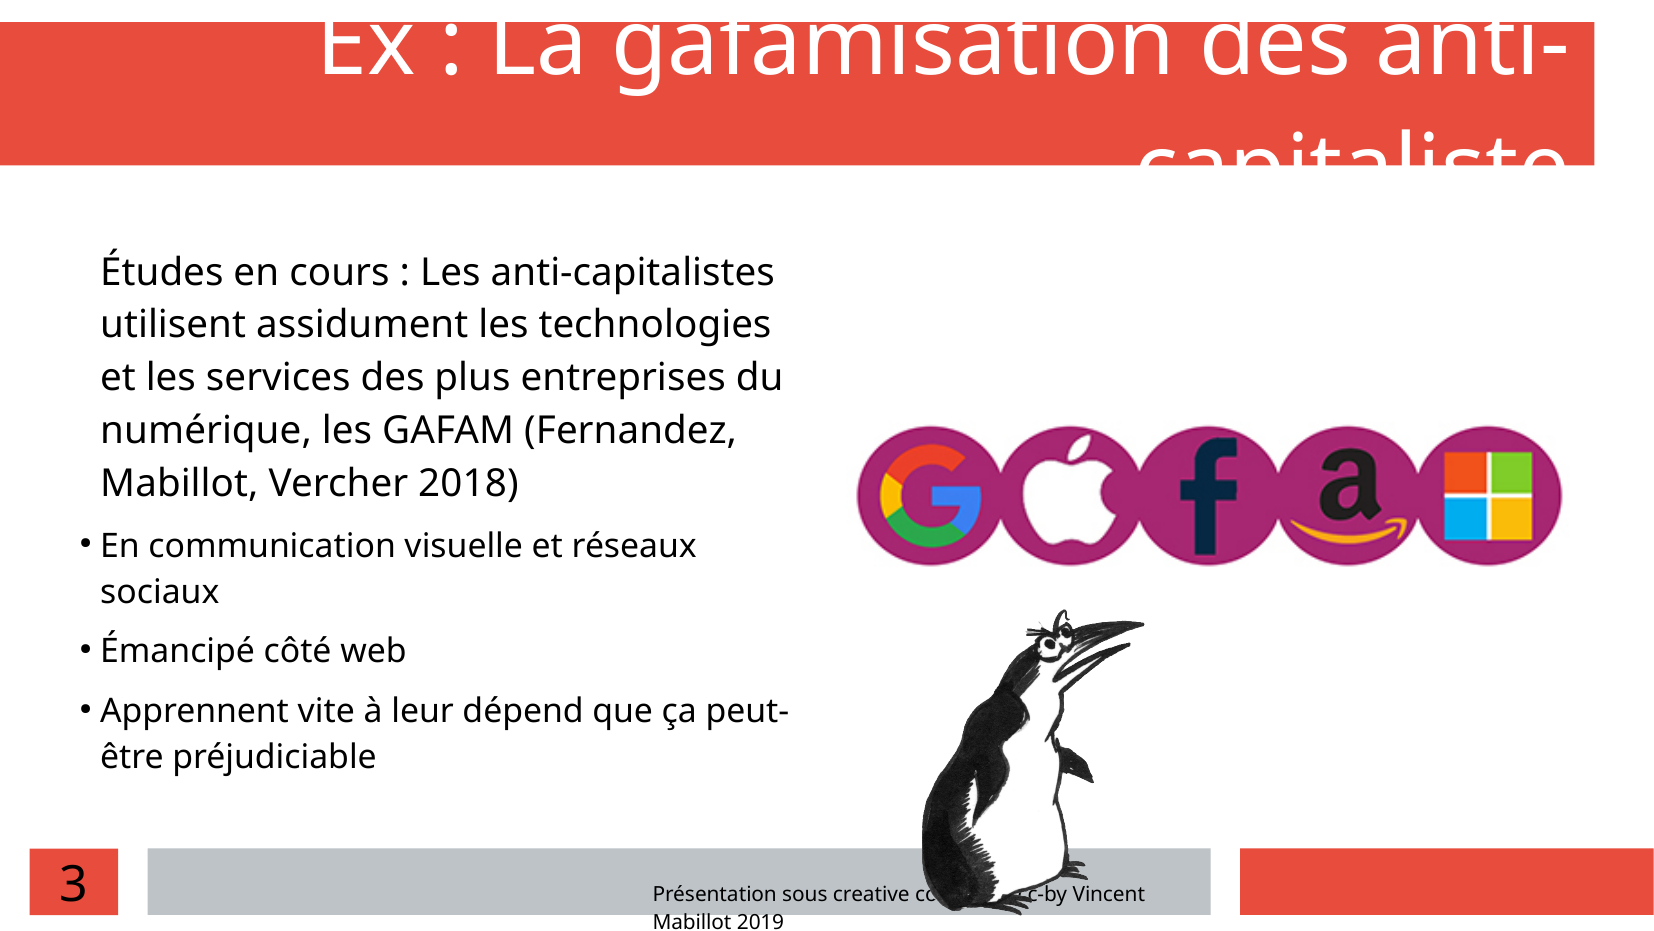

# Ex : La gafamisation des anti-capitaliste
Études en cours : Les anti-capitalistes utilisent assidument les technologies et les services des plus entreprises du numérique, les GAFAM (Fernandez, Mabillot, Vercher 2018)
En communication visuelle et réseaux sociaux
Émancipé côté web
Apprennent vite à leur dépend que ça peut-être préjudiciable